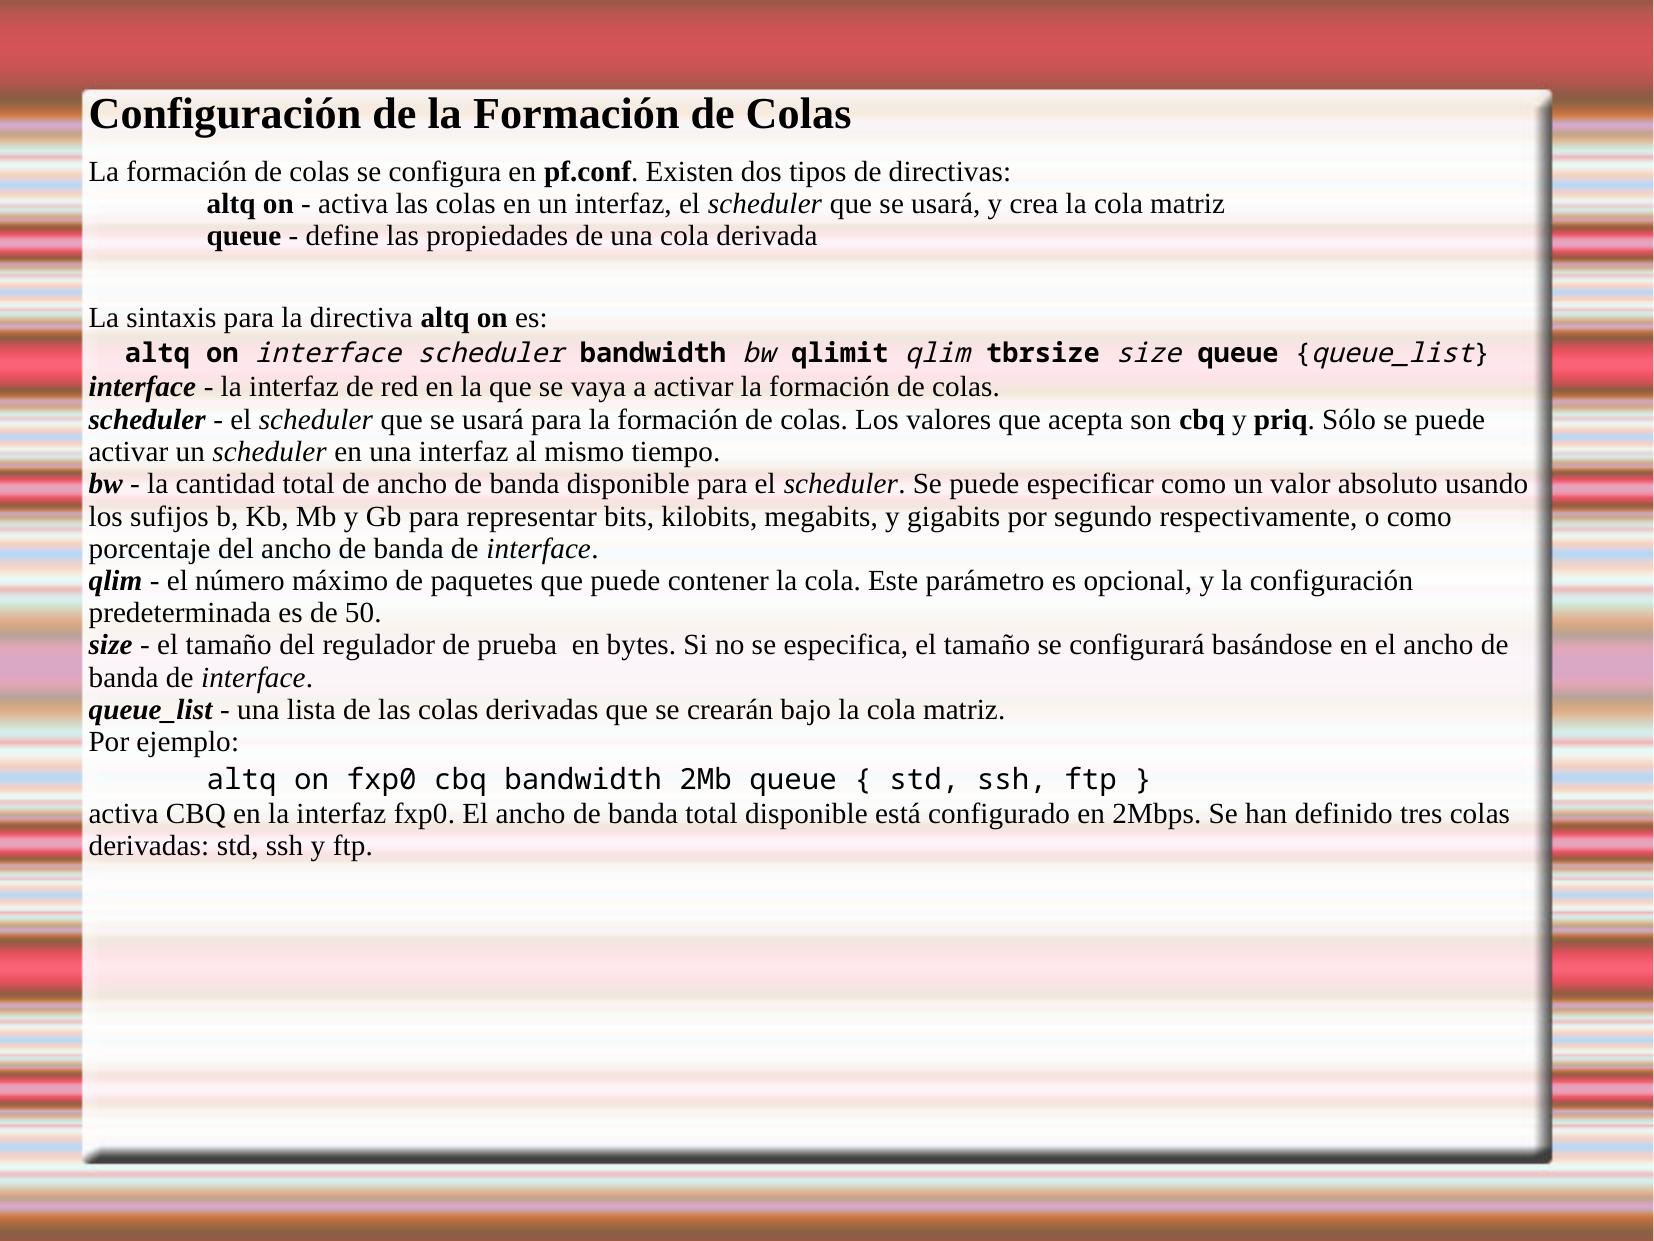

Configuración de la Formación de Colas
La formación de colas se configura en pf.conf. Existen dos tipos de directivas:
	altq on - activa las colas en un interfaz, el scheduler que se usará, y crea la cola matriz
	queue - define las propiedades de una cola derivada
La sintaxis para la directiva altq on es:
 altq on interface scheduler bandwidth bw qlimit qlim tbrsize size queue {queue_list}
interface - la interfaz de red en la que se vaya a activar la formación de colas.
scheduler - el scheduler que se usará para la formación de colas. Los valores que acepta son cbq y priq. Sólo se puede activar un scheduler en una interfaz al mismo tiempo.
bw - la cantidad total de ancho de banda disponible para el scheduler. Se puede especificar como un valor absoluto usando los sufijos b, Kb, Mb y Gb para representar bits, kilobits, megabits, y gigabits por segundo respectivamente, o como porcentaje del ancho de banda de interface.
qlim - el número máximo de paquetes que puede contener la cola. Este parámetro es opcional, y la configuración predeterminada es de 50.
size - el tamaño del regulador de prueba en bytes. Si no se especifica, el tamaño se configurará basándose en el ancho de banda de interface.
queue_list - una lista de las colas derivadas que se crearán bajo la cola matriz.
Por ejemplo:
	altq on fxp0 cbq bandwidth 2Mb queue { std, ssh, ftp }
activa CBQ en la interfaz fxp0. El ancho de banda total disponible está configurado en 2Mbps. Se han definido tres colas derivadas: std, ssh y ftp.